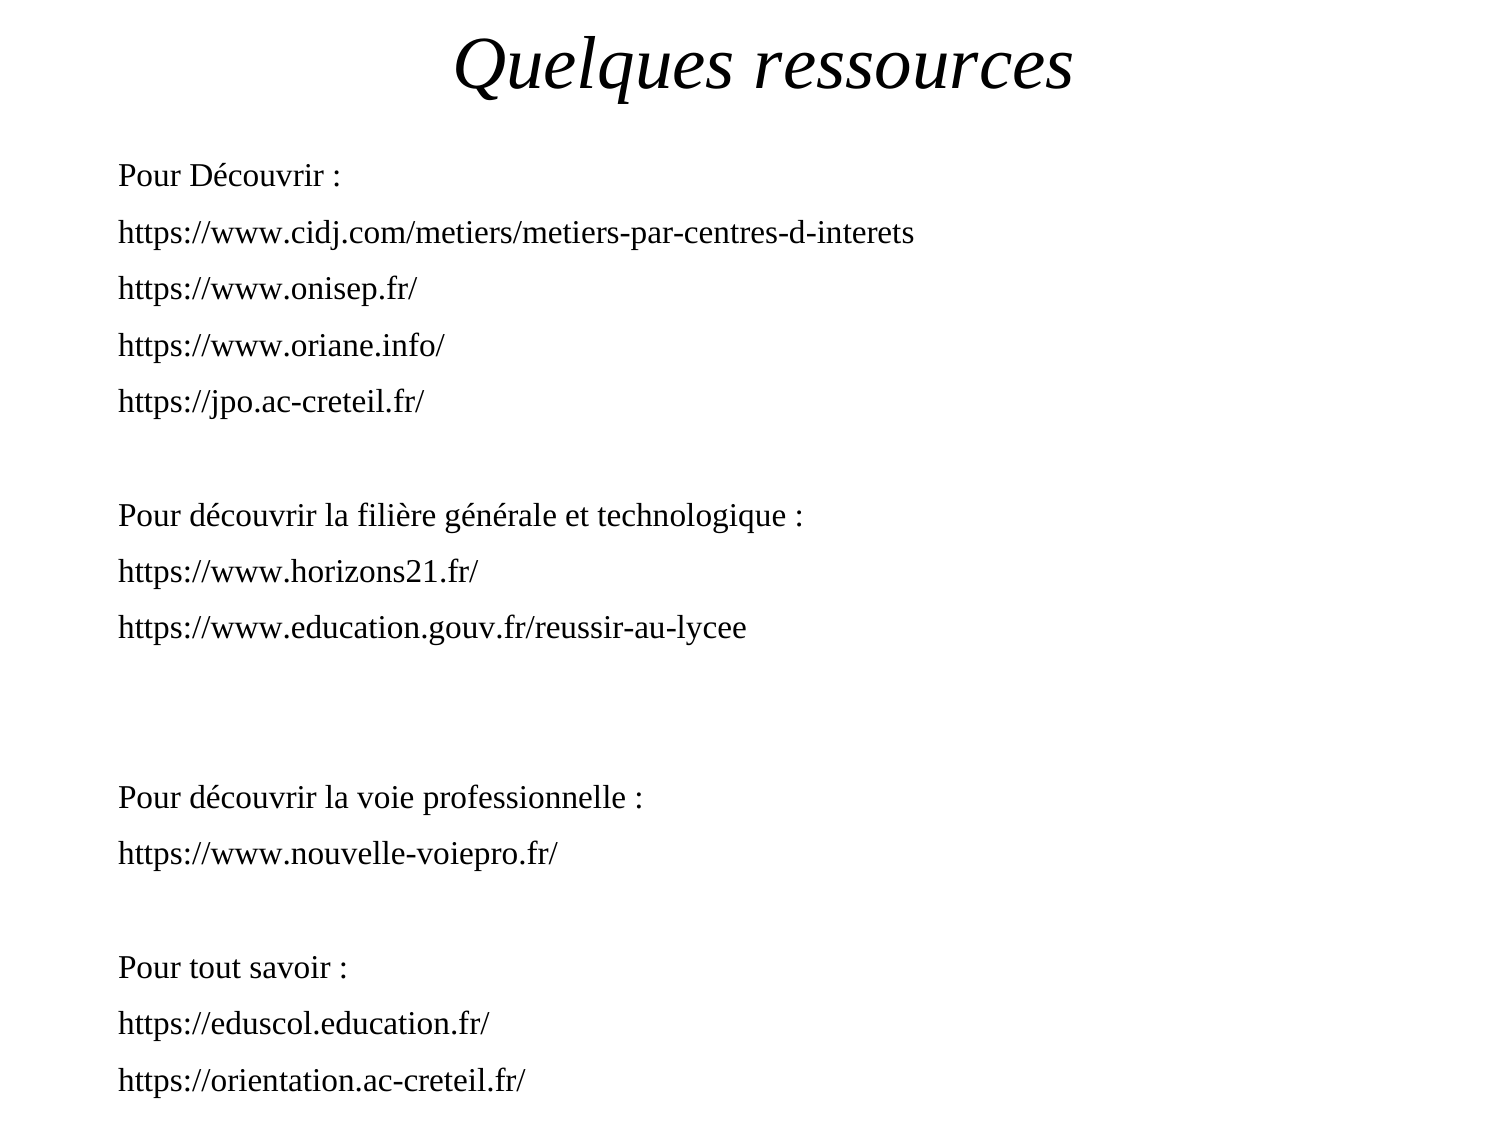

# Quelques ressources
Pour Découvrir :
https://www.cidj.com/metiers/metiers-par-centres-d-interets
https://www.onisep.fr/
https://www.oriane.info/
https://jpo.ac-creteil.fr/
Pour découvrir la filière générale et technologique :
https://www.horizons21.fr/
https://www.education.gouv.fr/reussir-au-lycee
Pour découvrir la voie professionnelle :
https://www.nouvelle-voiepro.fr/
Pour tout savoir :
https://eduscol.education.fr/
https://orientation.ac-creteil.fr/